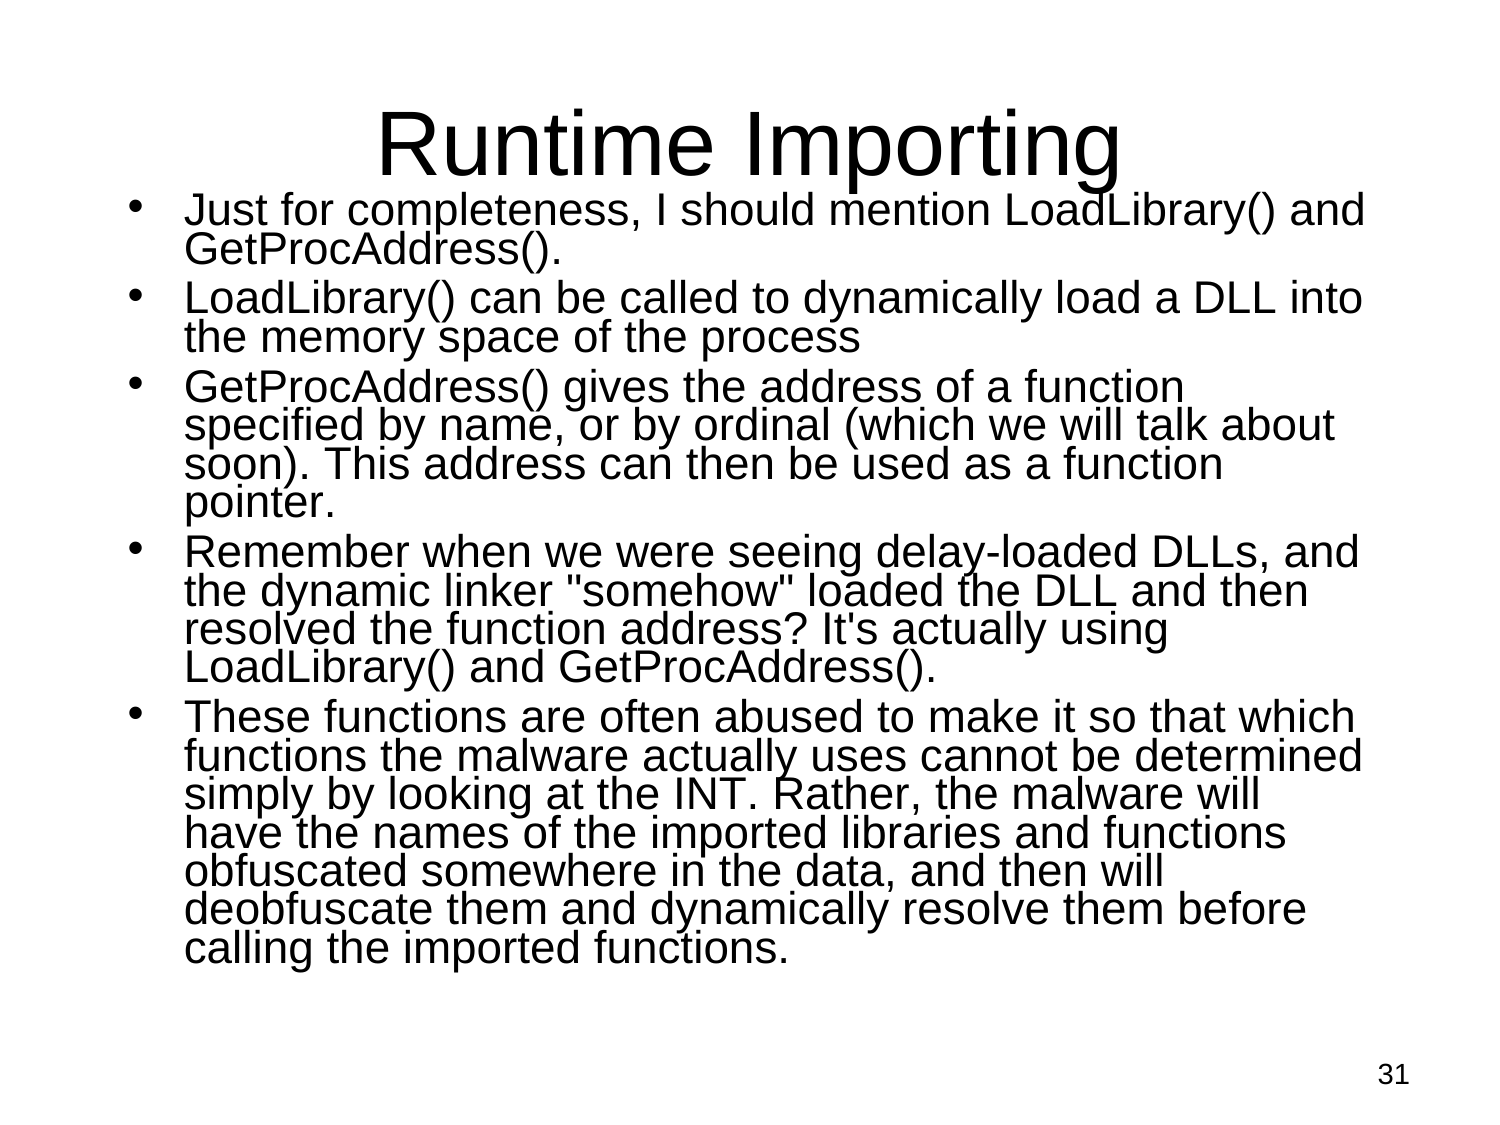

# Runtime Importing
Just for completeness, I should mention LoadLibrary() and GetProcAddress().
LoadLibrary() can be called to dynamically load a DLL into the memory space of the process
GetProcAddress() gives the address of a function specified by name, or by ordinal (which we will talk about soon). This address can then be used as a function pointer.
Remember when we were seeing delay-loaded DLLs, and the dynamic linker "somehow" loaded the DLL and then resolved the function address? It's actually using LoadLibrary() and GetProcAddress().
These functions are often abused to make it so that which functions the malware actually uses cannot be determined simply by looking at the INT. Rather, the malware will have the names of the imported libraries and functions obfuscated somewhere in the data, and then will deobfuscate them and dynamically resolve them before calling the imported functions.